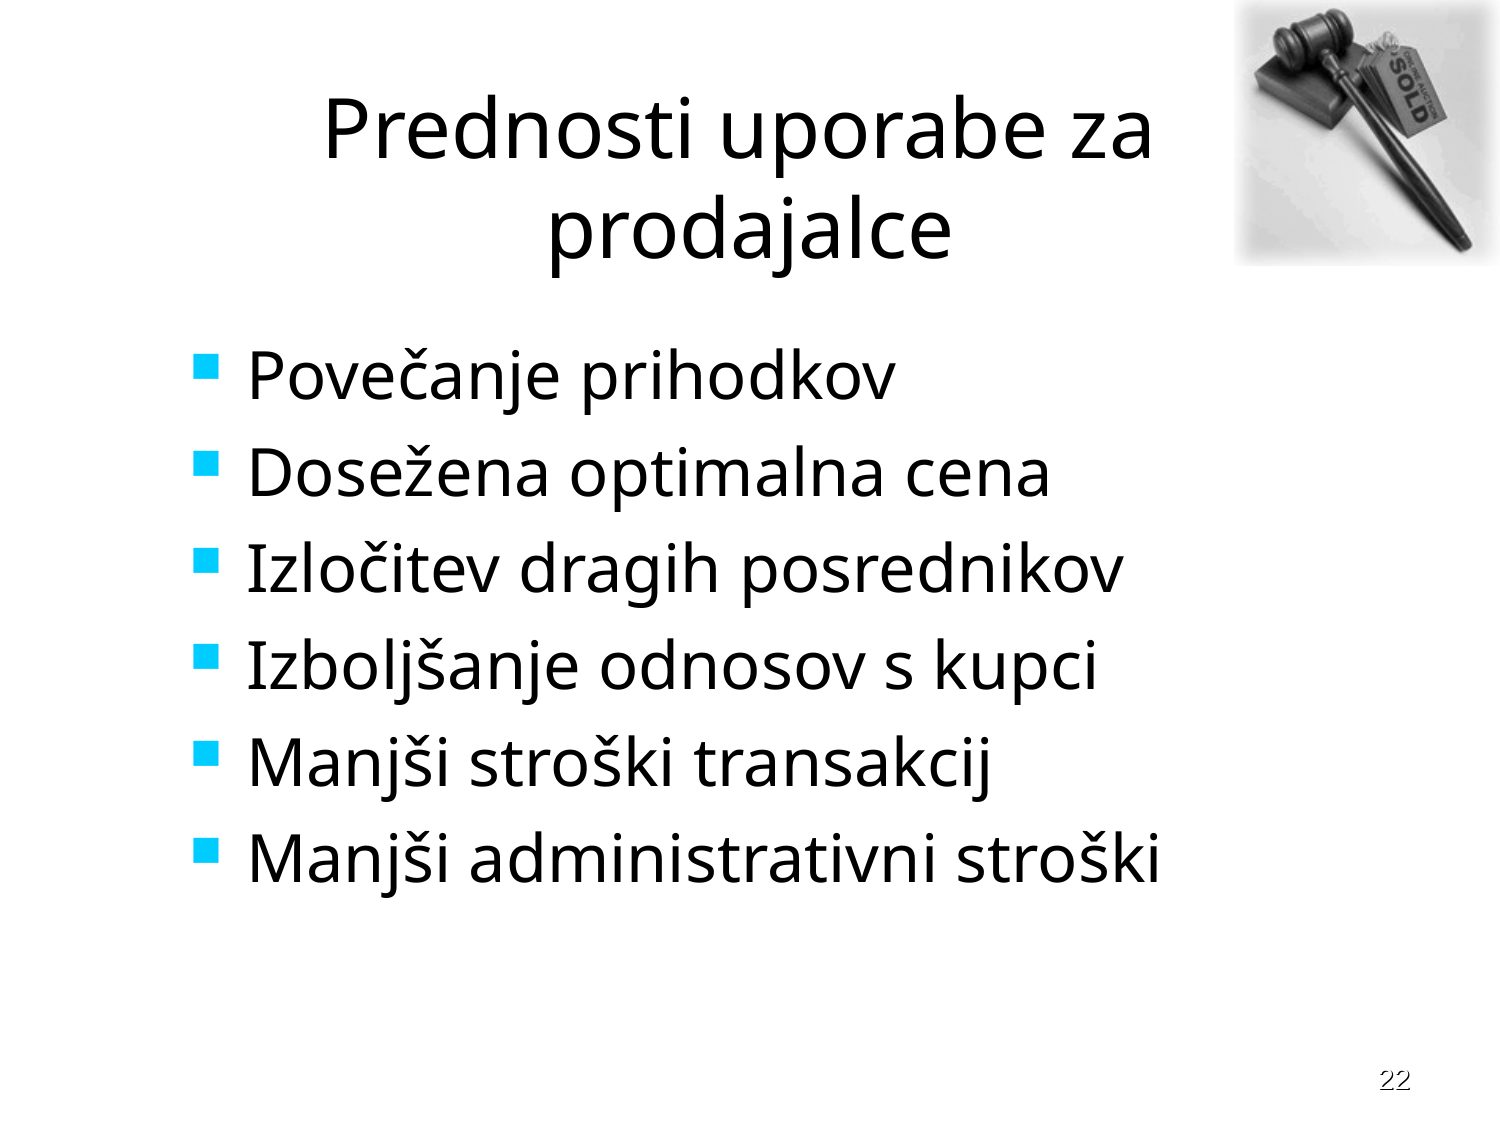

# Prednosti uporabe za prodajalce
Povečanje prihodkov
Dosežena optimalna cena
Izločitev dragih posrednikov
Izboljšanje odnosov s kupci
Manjši stroški transakcij
Manjši administrativni stroški